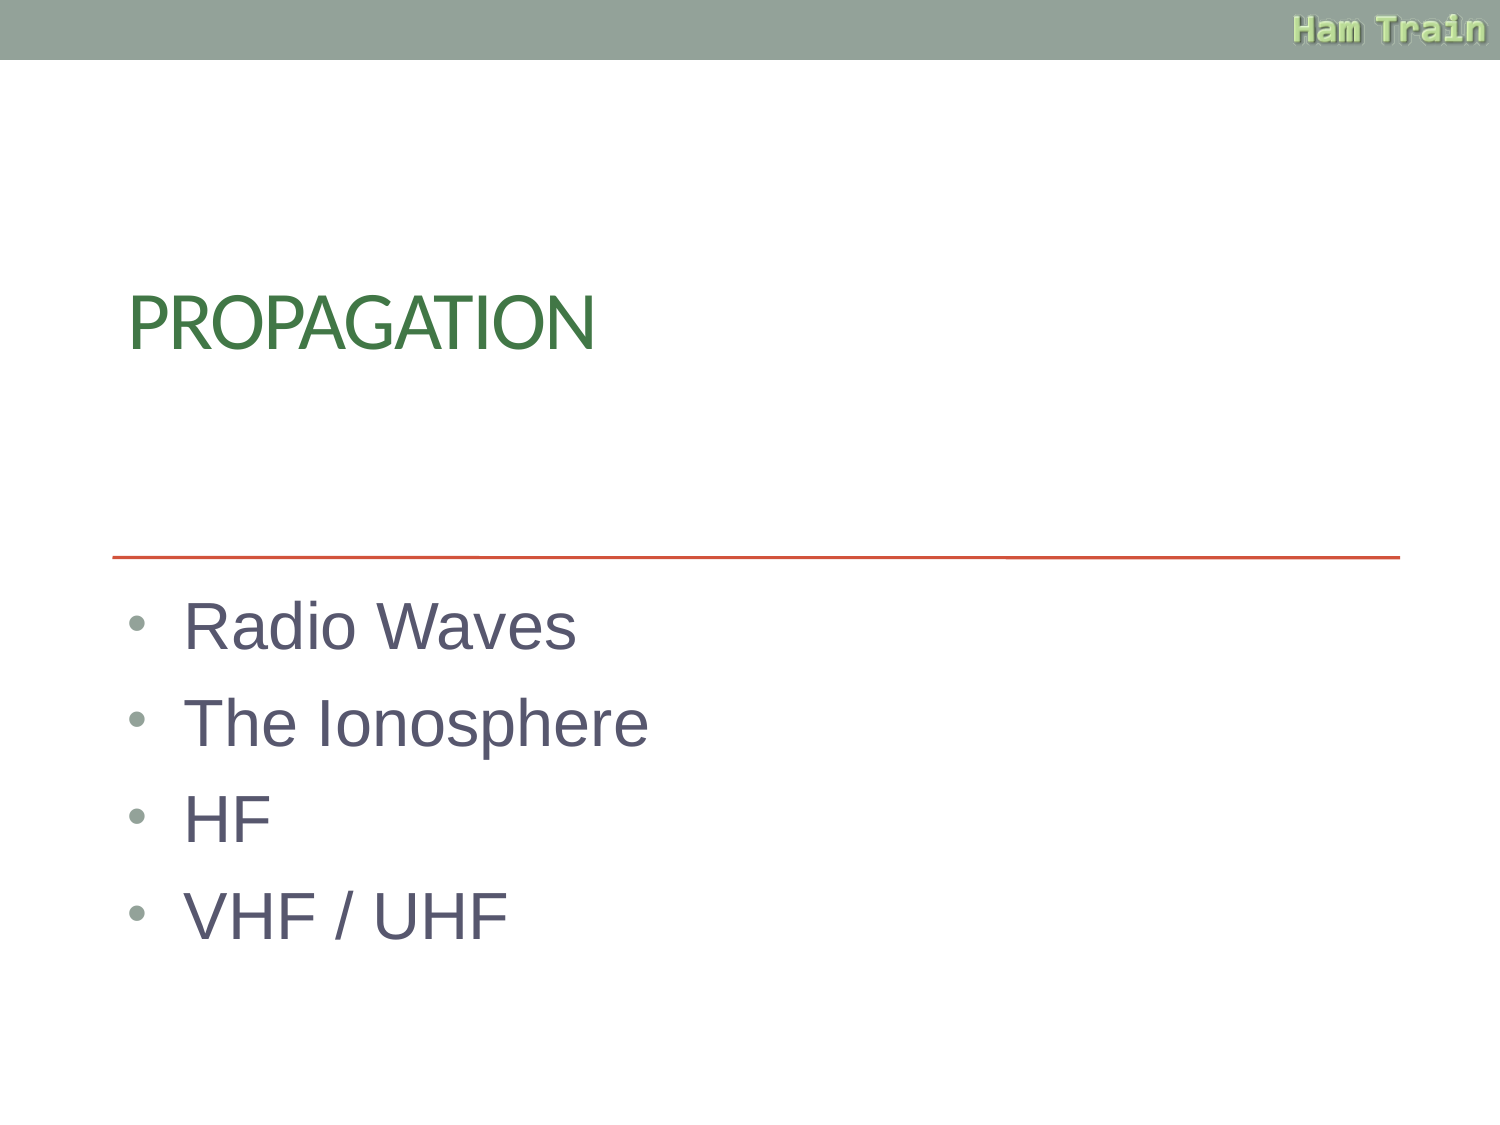

# Propagation
Radio Waves
The Ionosphere
HF
VHF / UHF